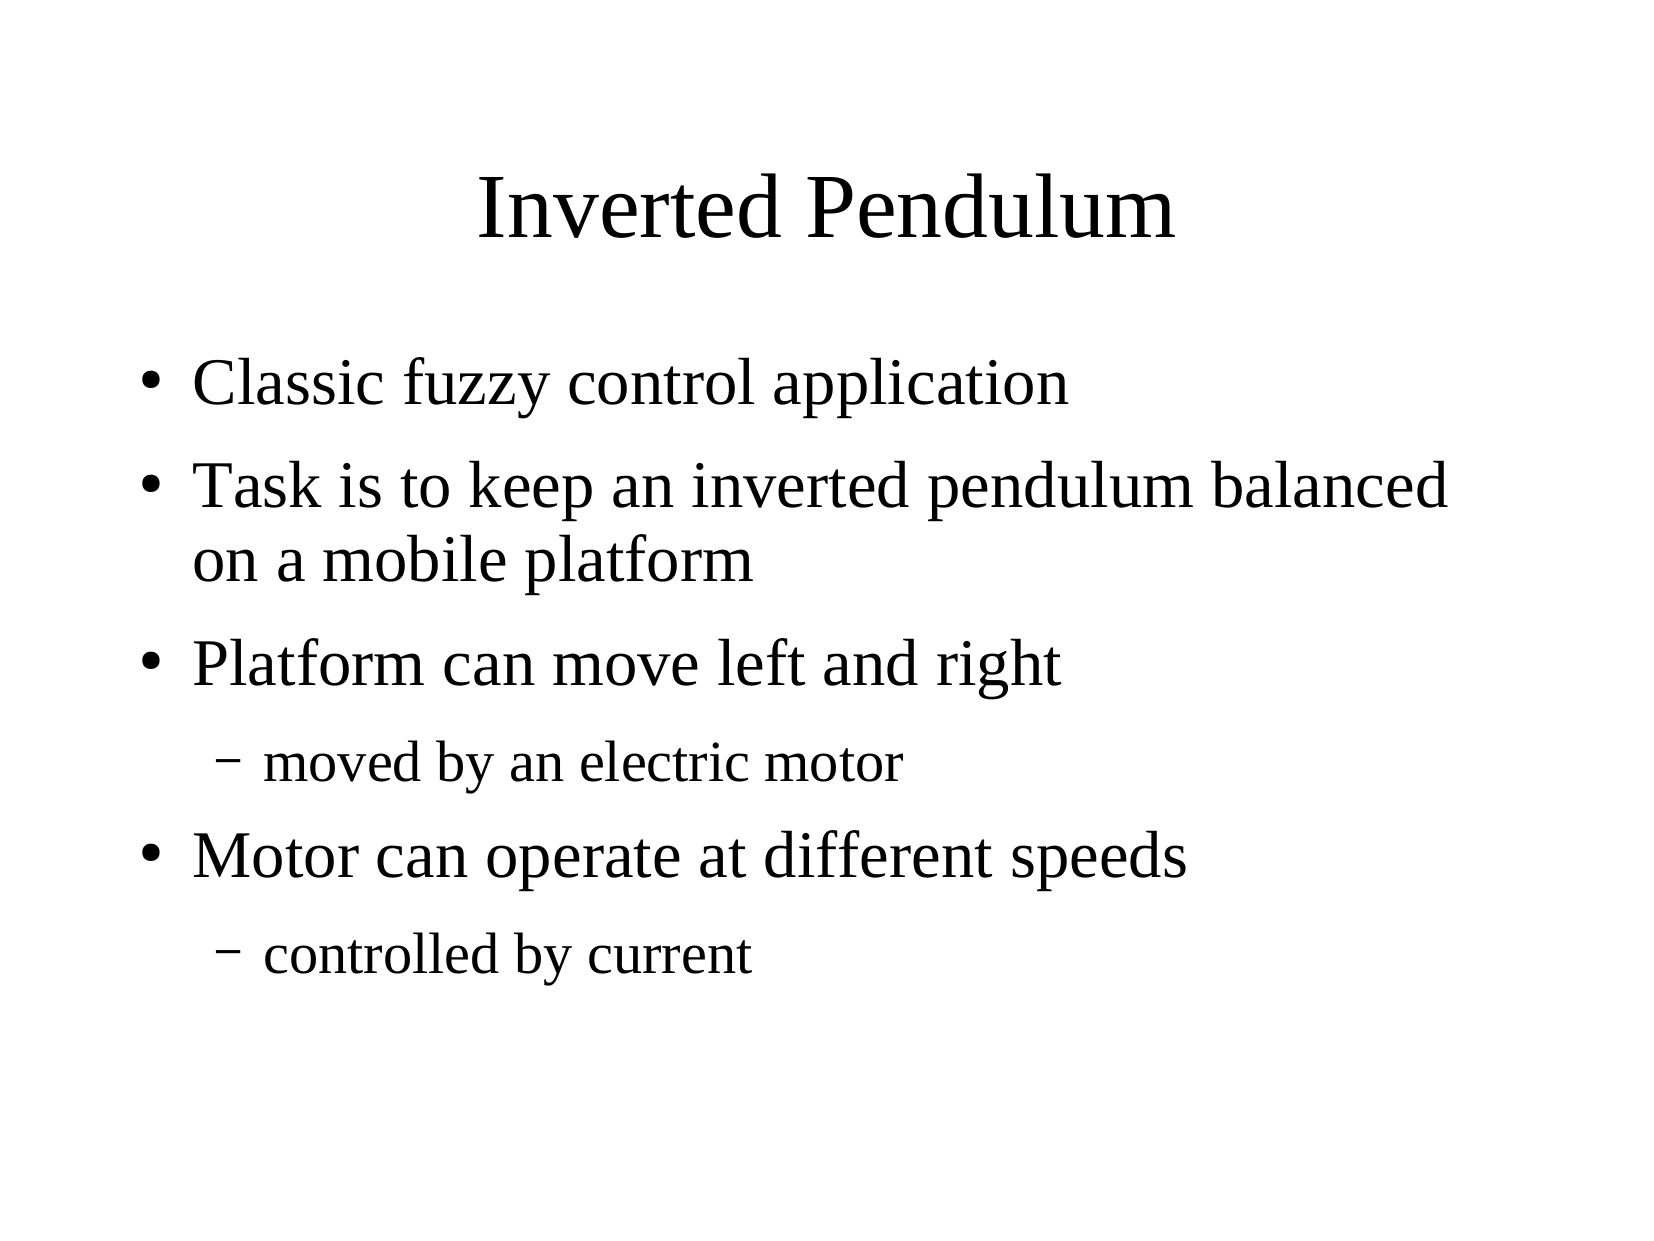

# Inverted Pendulum
Classic fuzzy control application
Task is to keep an inverted pendulum balanced on a mobile platform
Platform can move left and right
moved by an electric motor
Motor can operate at different speeds
controlled by current